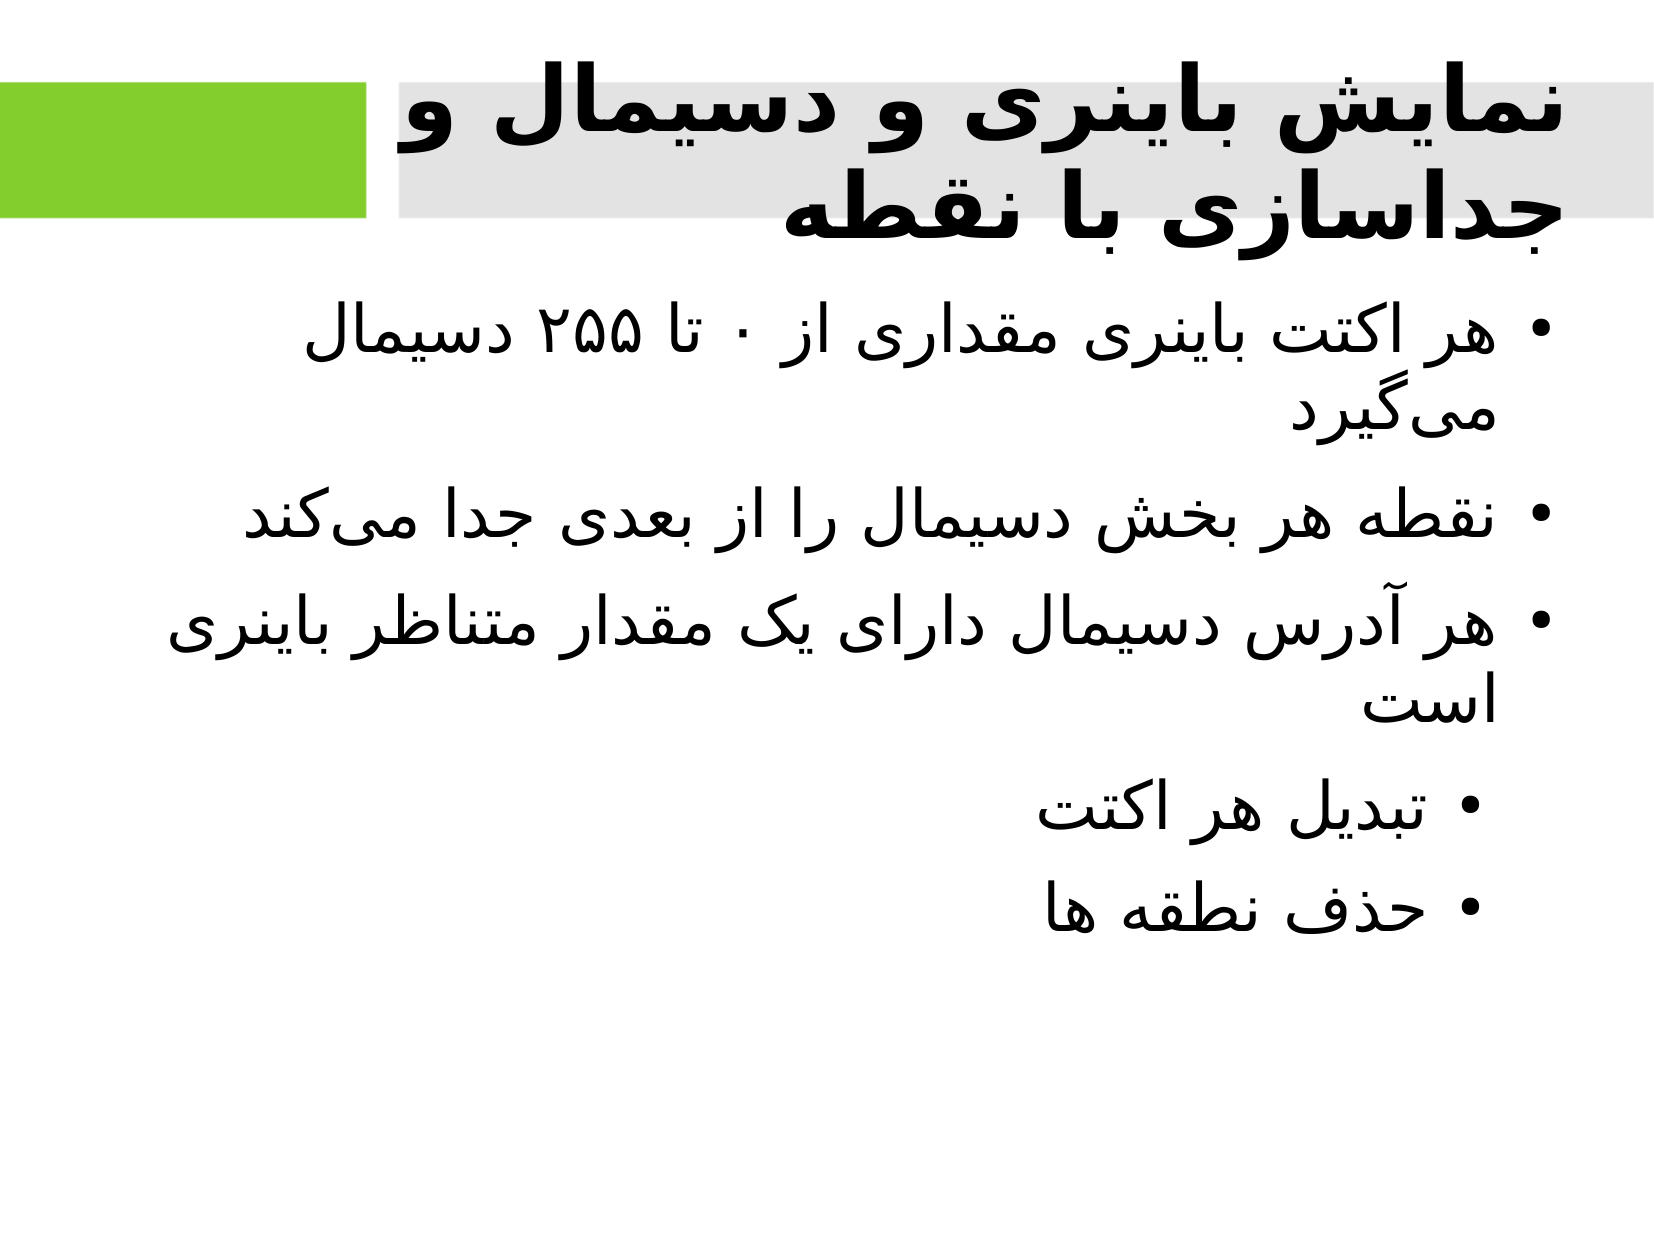

# نمایش باینری و دسیمال و جداسازی با نقطه
هر اکتت باینری مقداری از ۰ تا ۲۵۵ دسیمال می‌گیرد
نقطه هر بخش دسیمال را از بعدی جدا می‌کند
هر آدرس دسیمال دارای یک مقدار متناظر باینری است
تبدیل هر اکتت
حذف نطقه ها